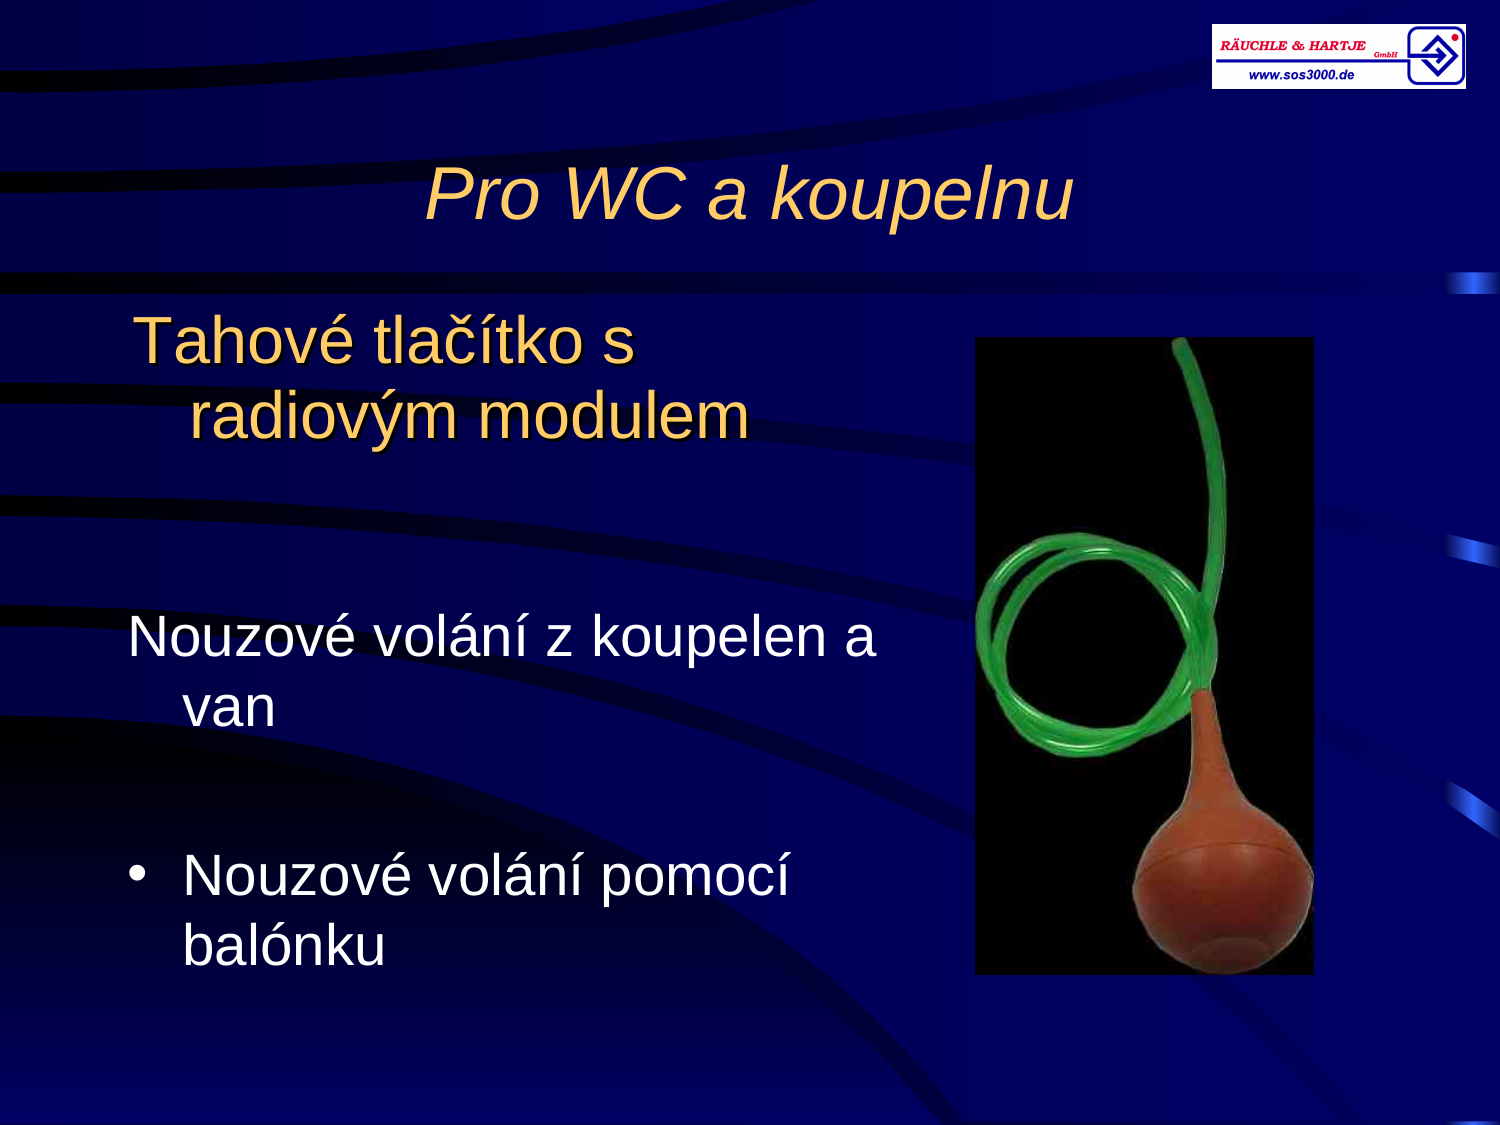

# Pro WC a koupelnu
Tahové tlačítko s radiovým modulem
Nouzové volání z koupelen a van
Nouzové volání pomocí balónku